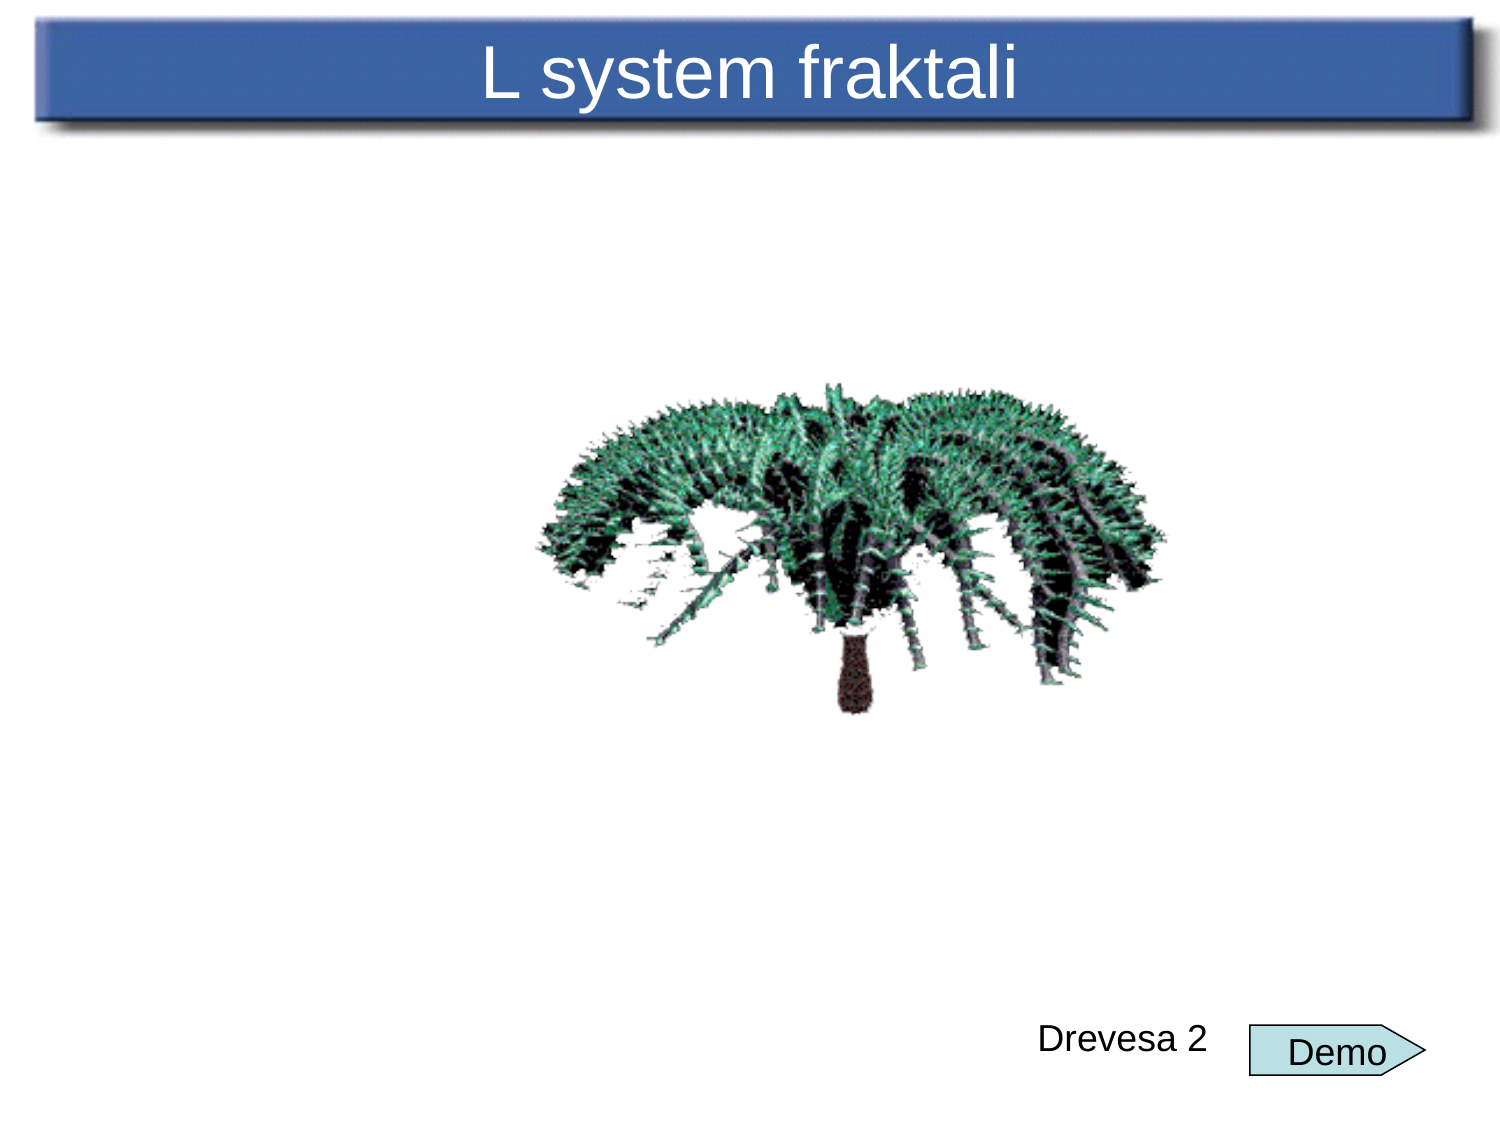

# L system fraktali
Drevesa 2
Demo